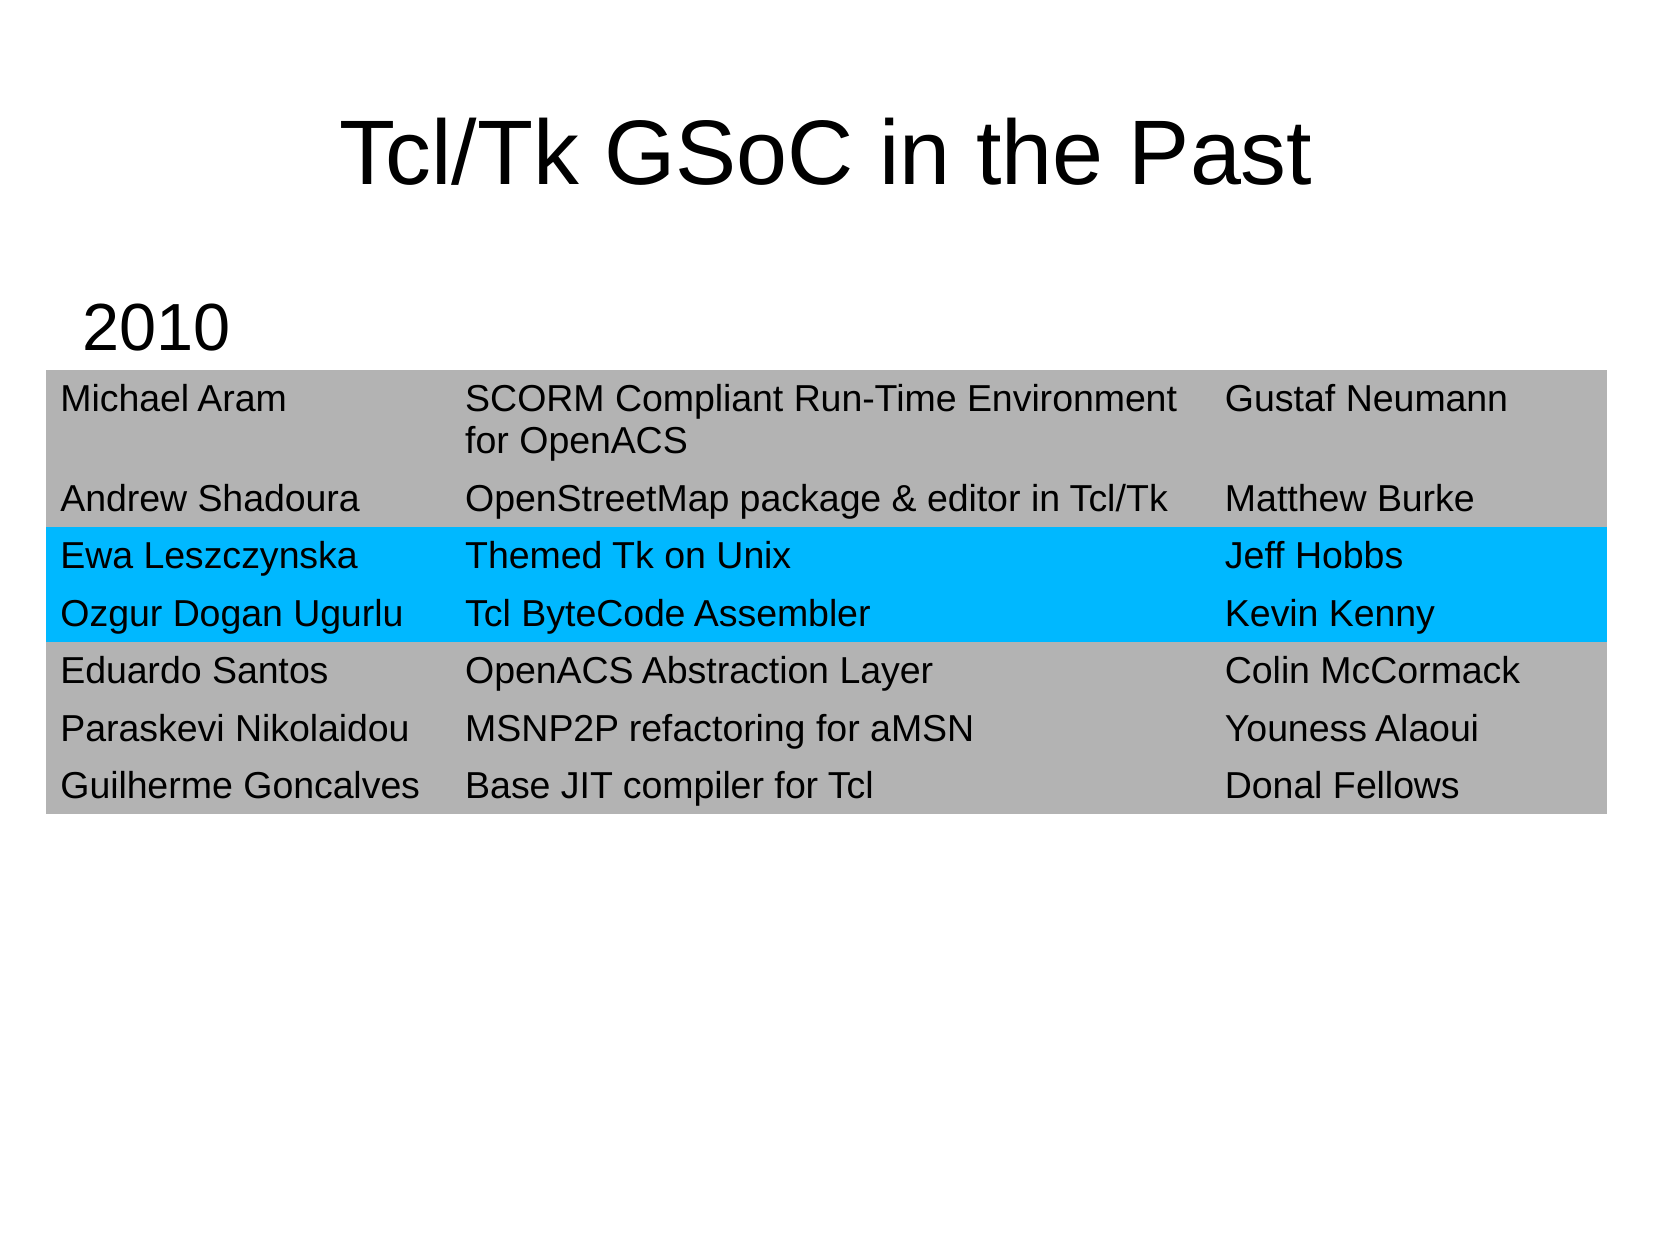

# Tcl/Tk GSoC in the Past
2010
| Michael Aram | SCORM Compliant Run-Time Environment for OpenACS | Gustaf Neumann |
| --- | --- | --- |
| Andrew Shadoura | OpenStreetMap package & editor in Tcl/Tk | Matthew Burke |
| Ewa Leszczynska | Themed Tk on Unix | Jeff Hobbs |
| Ozgur Dogan Ugurlu | Tcl ByteCode Assembler | Kevin Kenny |
| Eduardo Santos | OpenACS Abstraction Layer | Colin McCormack |
| Paraskevi Nikolaidou | MSNP2P refactoring for aMSN | Youness Alaoui |
| Guilherme Goncalves | Base JIT compiler for Tcl | Donal Fellows |